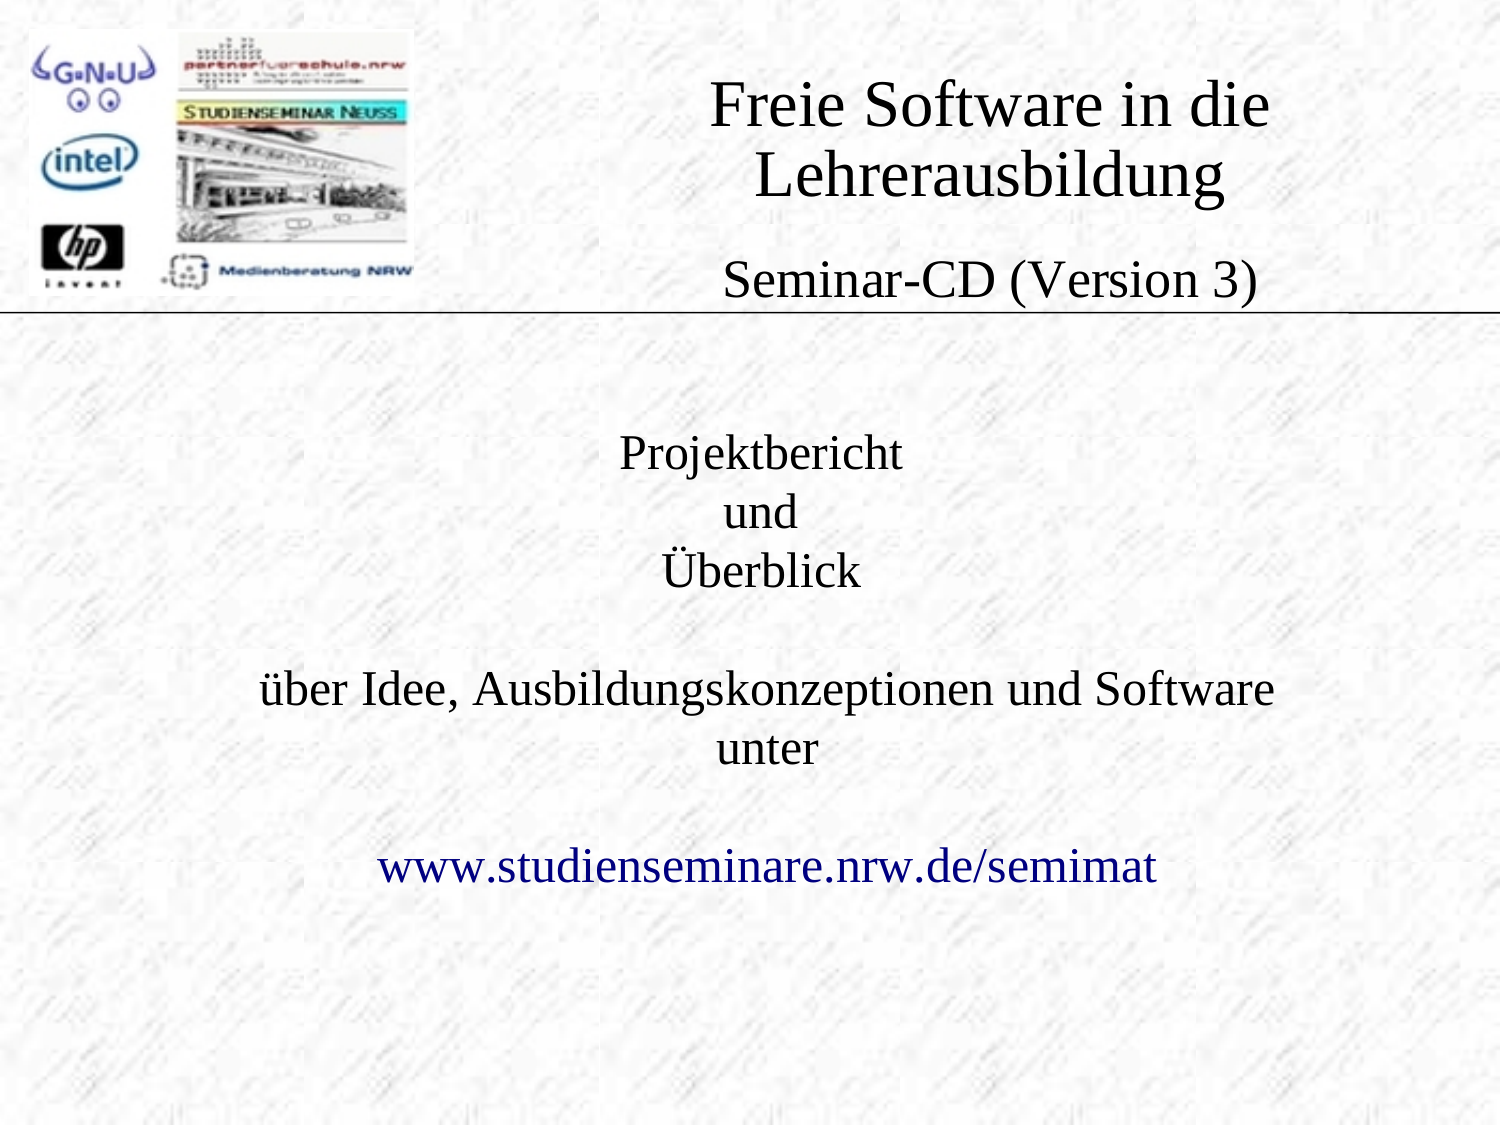

Freie Software in die Lehrerausbildung
Seminar-CD (Version 3)
Projektbericht
und
Überblick
über Idee, Ausbildungskonzeptionen und Software
unter
www.studienseminare.nrw.de/semimat